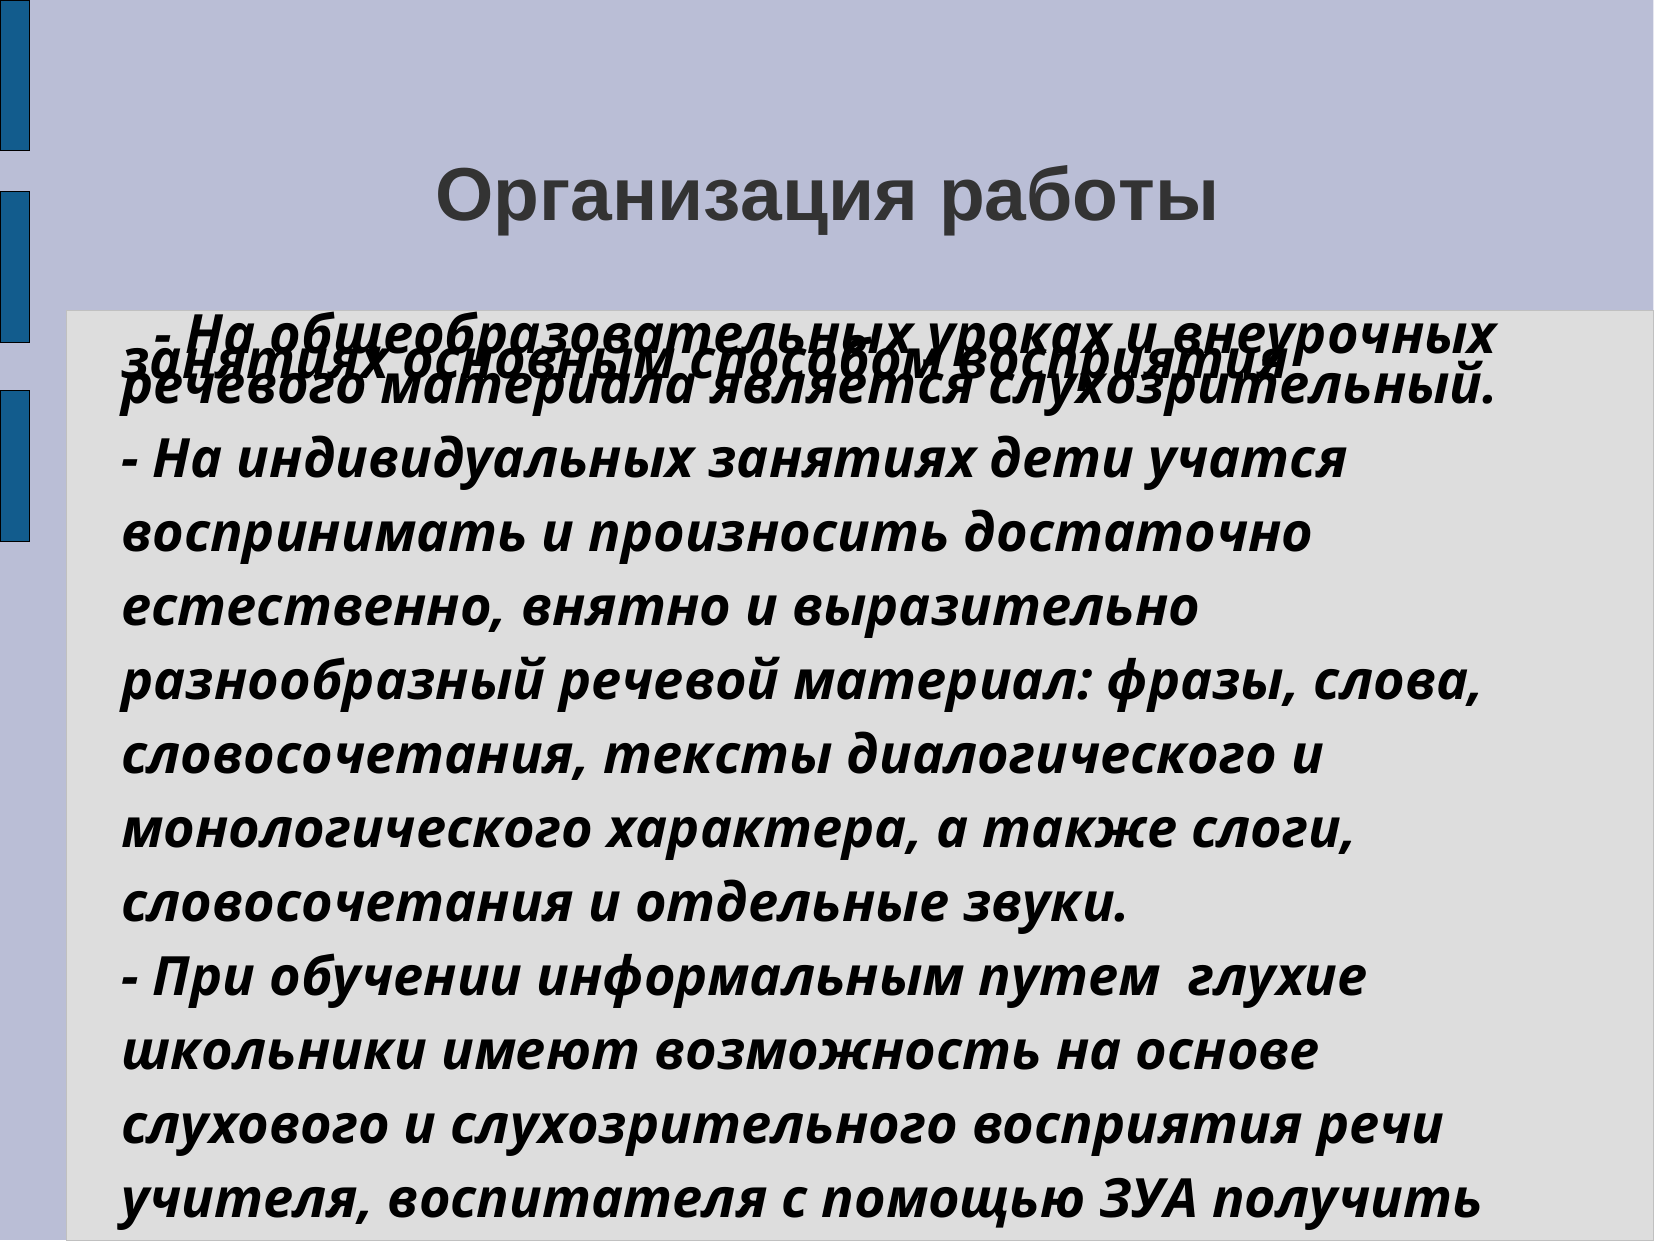

# Организация работы
- На общеобразовательных уроках и внеурочных занятиях основным способом восприятия речевого материала является слухозрительный.
- На индивидуальных занятиях дети учатся воспринимать и произносить достаточно естественно, внятно и выразительно разнообразный речевой материал: фразы, слова, словосочетания, тексты диалогического и монологического характера, а также слоги, словосочетания и отдельные звуки.
- При обучении информальным путем глухие школьники имеют возможность на основе слухового и слухозрительного восприятия речи учителя, воспитателя с помощью ЗУА получить информацию о сторонах звучащей речи.